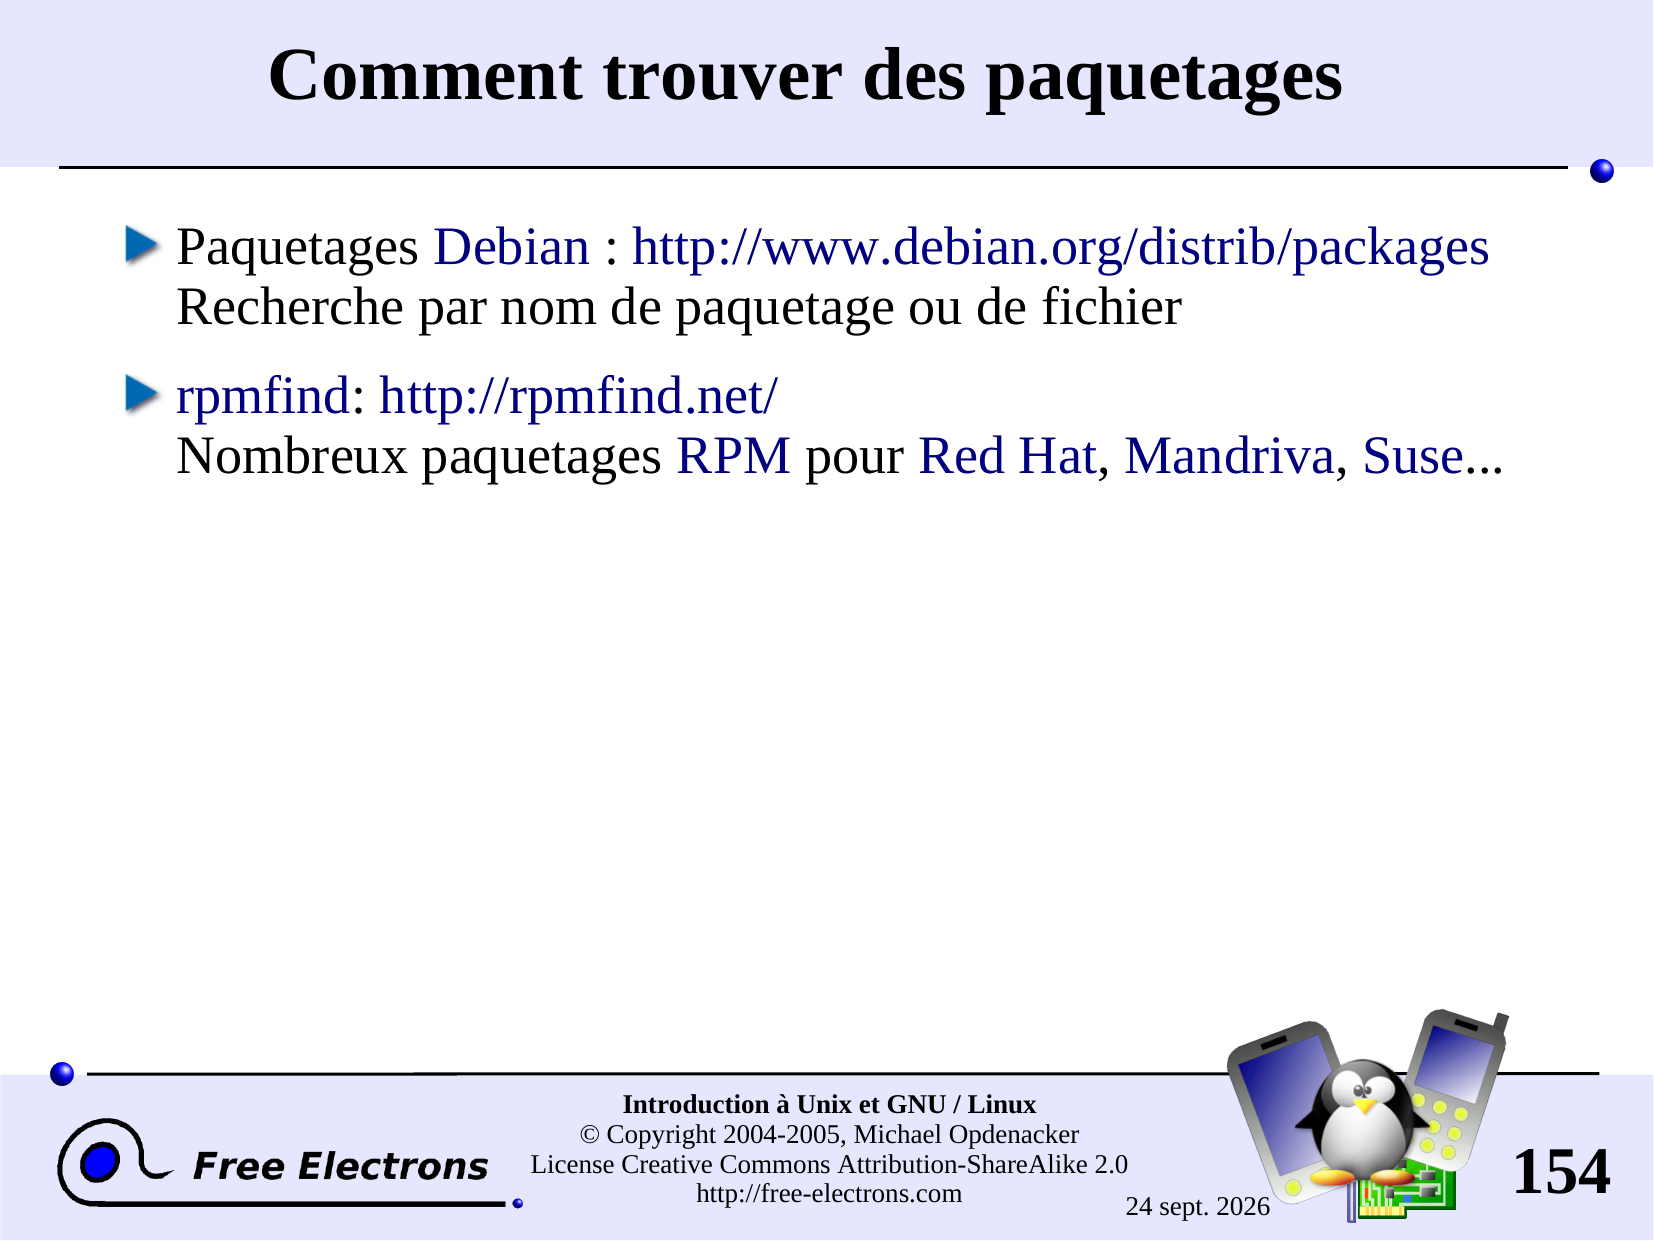

# Comment trouver des paquetages
Paquetages Debian : http://www.debian.org/distrib/packages
Recherche par nom de paquetage ou de fichier
rpmfind: http://rpmfind.net/
Nombreux paquetages RPM pour Red Hat, Mandriva, Suse...